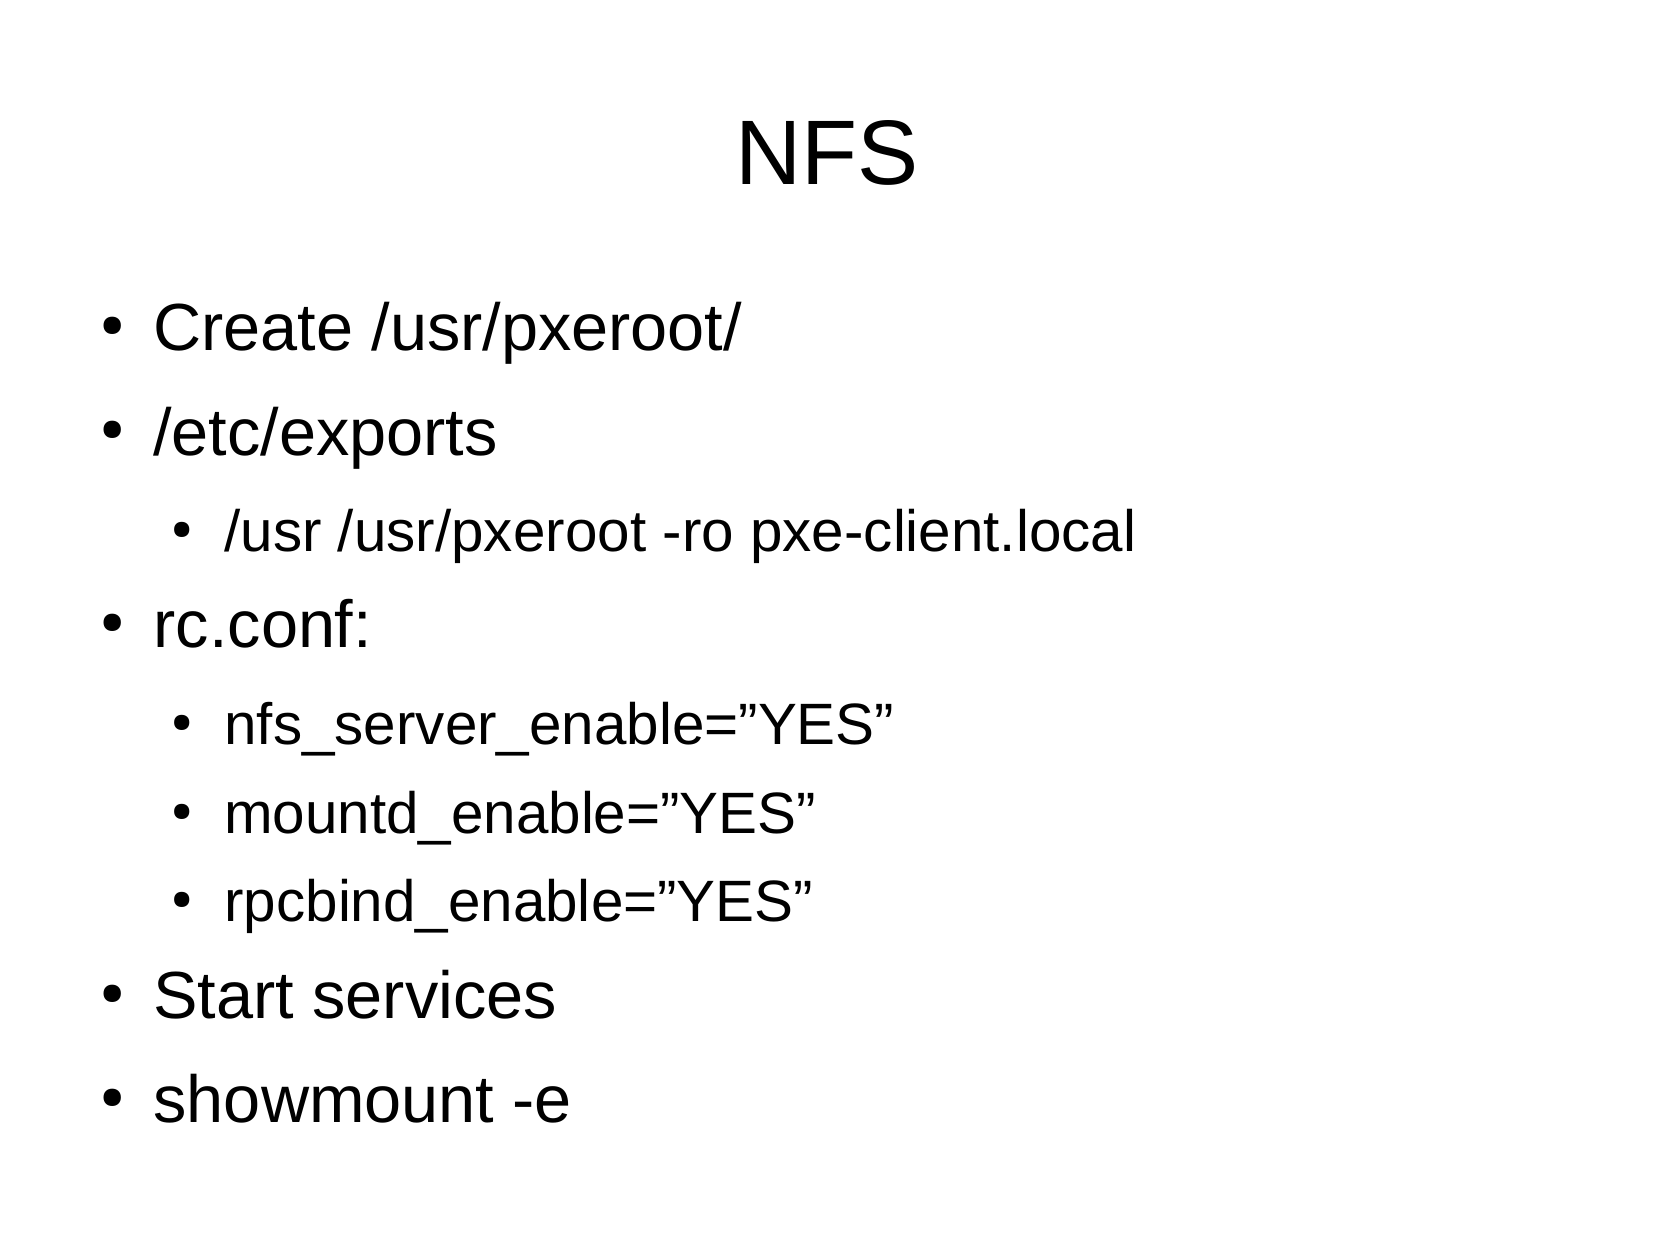

# NFS
Create /usr/pxeroot/
/etc/exports
/usr /usr/pxeroot -ro pxe-client.local
rc.conf:
nfs_server_enable=”YES”
mountd_enable=”YES”
rpcbind_enable=”YES”
Start services
showmount -e